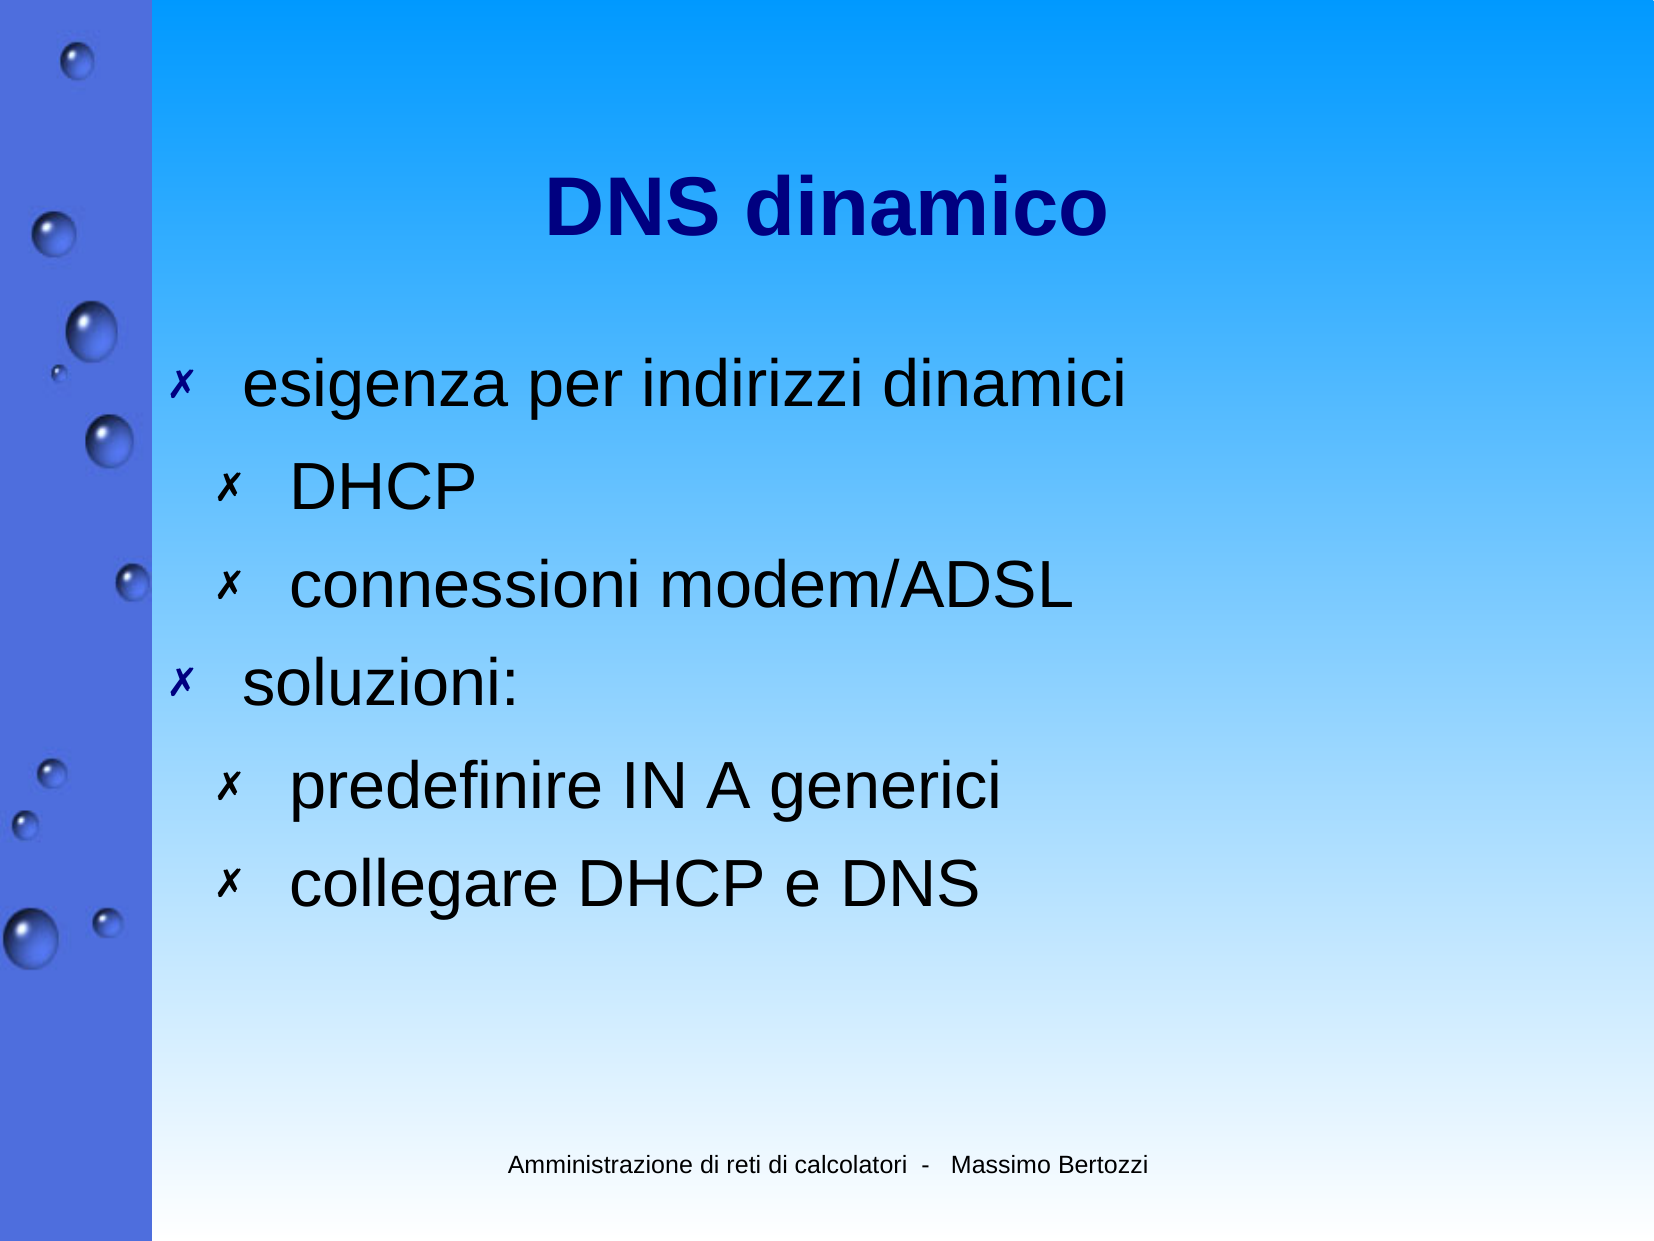

# DNS dinamico
esigenza per indirizzi dinamici
DHCP
connessioni modem/ADSL
soluzioni:
predefinire IN A generici
collegare DHCP e DNS